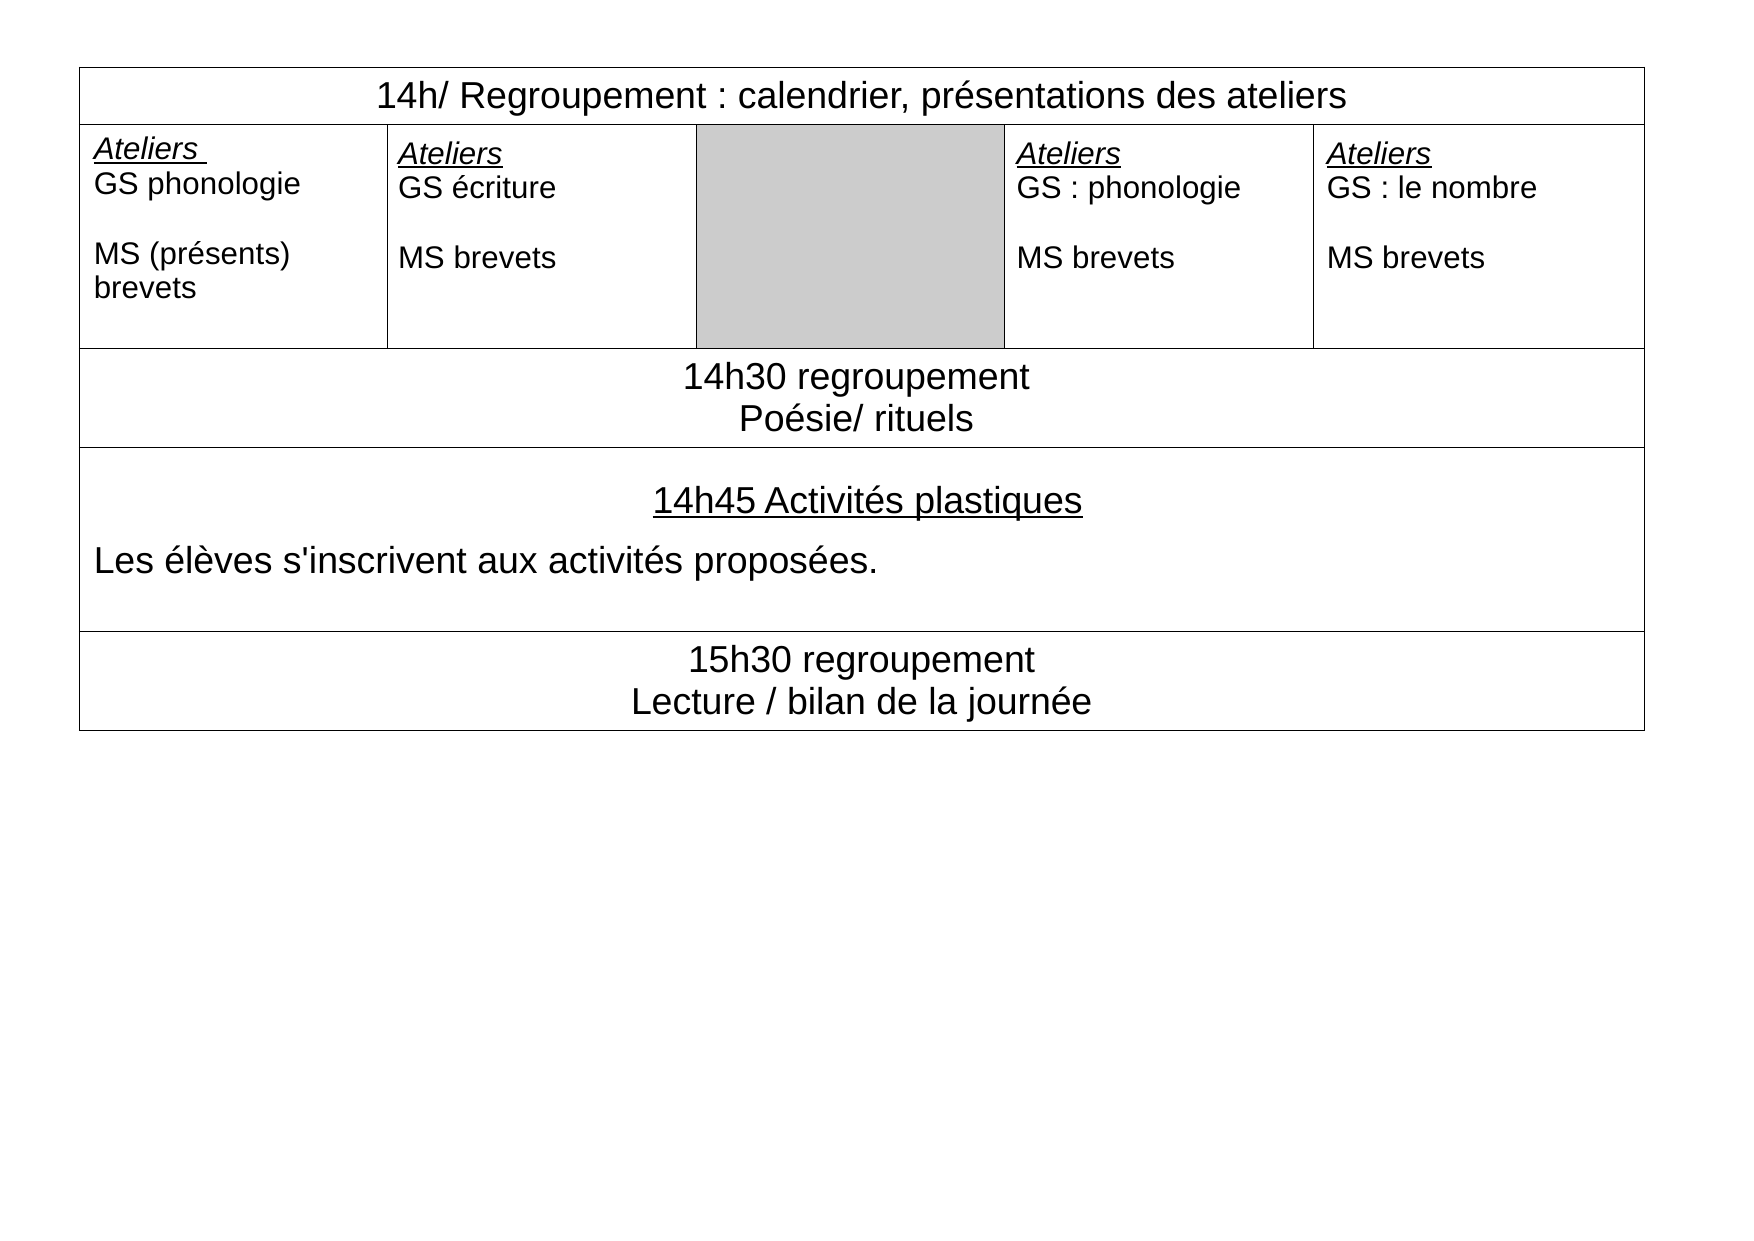

| 14h/ Regroupement : calendrier, présentations des ateliers | | | | |
| --- | --- | --- | --- | --- |
| Ateliers GS phonologie MS (présents) brevets | | | | |
| 14h30 regroupement Poésie/ rituels | | | | |
| Les élèves s'inscrivent aux activités proposées. | | | | |
| 15h30 regroupement Lecture / bilan de la journée | | | | |
Ateliers
GS écriture
MS brevets
Ateliers
GS : phonologie
MS brevets
Ateliers
GS : le nombre
MS brevets
14h45 Activités plastiques